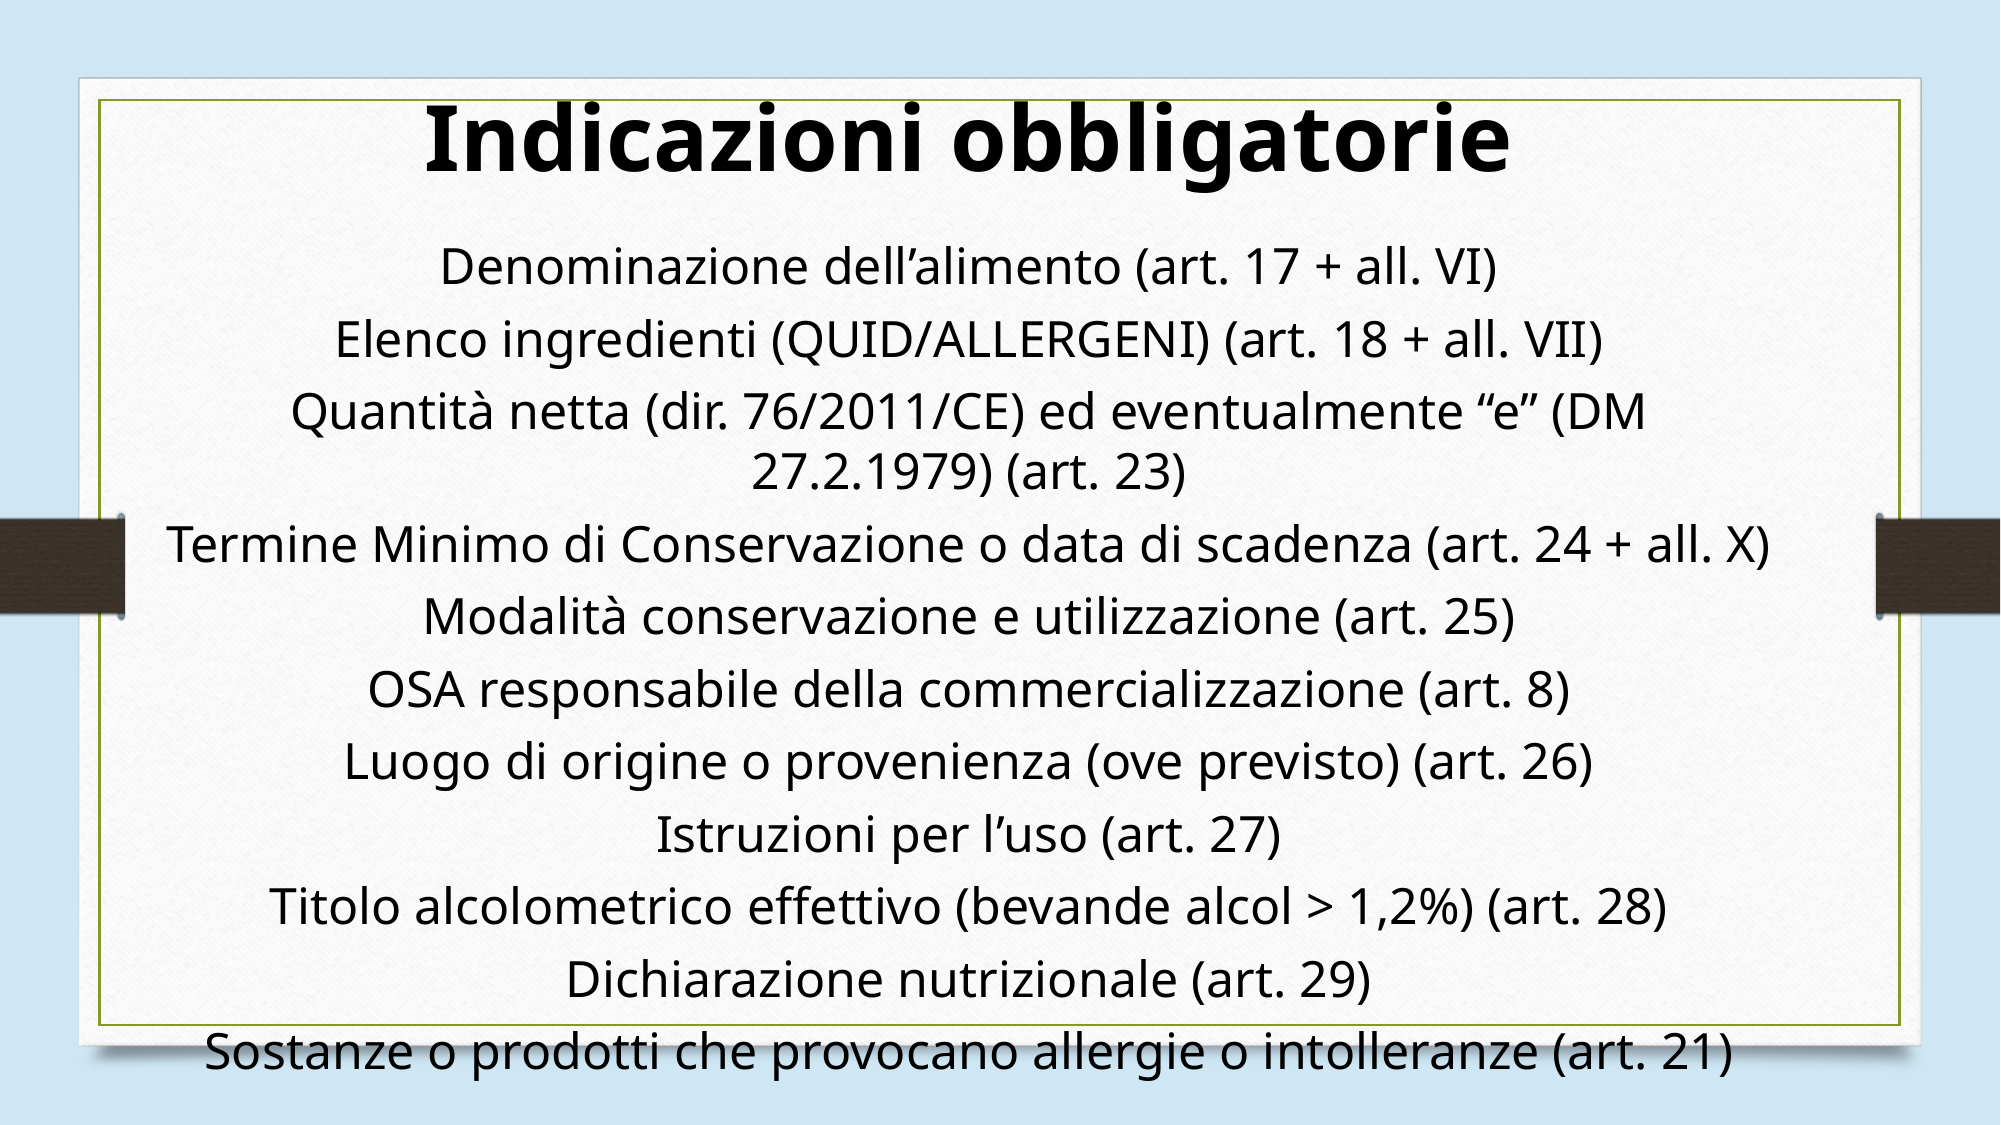

Indicazioni obbligatorie
Denominazione dell’alimento (art. 17 + all. VI)
Elenco ingredienti (QUID/ALLERGENI) (art. 18 + all. VII)
Quantità netta (dir. 76/2011/CE) ed eventualmente “e” (DM 27.2.1979) (art. 23)
Termine Minimo di Conservazione o data di scadenza (art. 24 + all. X)
Modalità conservazione e utilizzazione (art. 25)
OSA responsabile della commercializzazione (art. 8)
Luogo di origine o provenienza (ove previsto) (art. 26)
Istruzioni per l’uso (art. 27)
Titolo alcolometrico effettivo (bevande alcol > 1,2%) (art. 28)
Dichiarazione nutrizionale (art. 29)
Sostanze o prodotti che provocano allergie o intolleranze (art. 21)